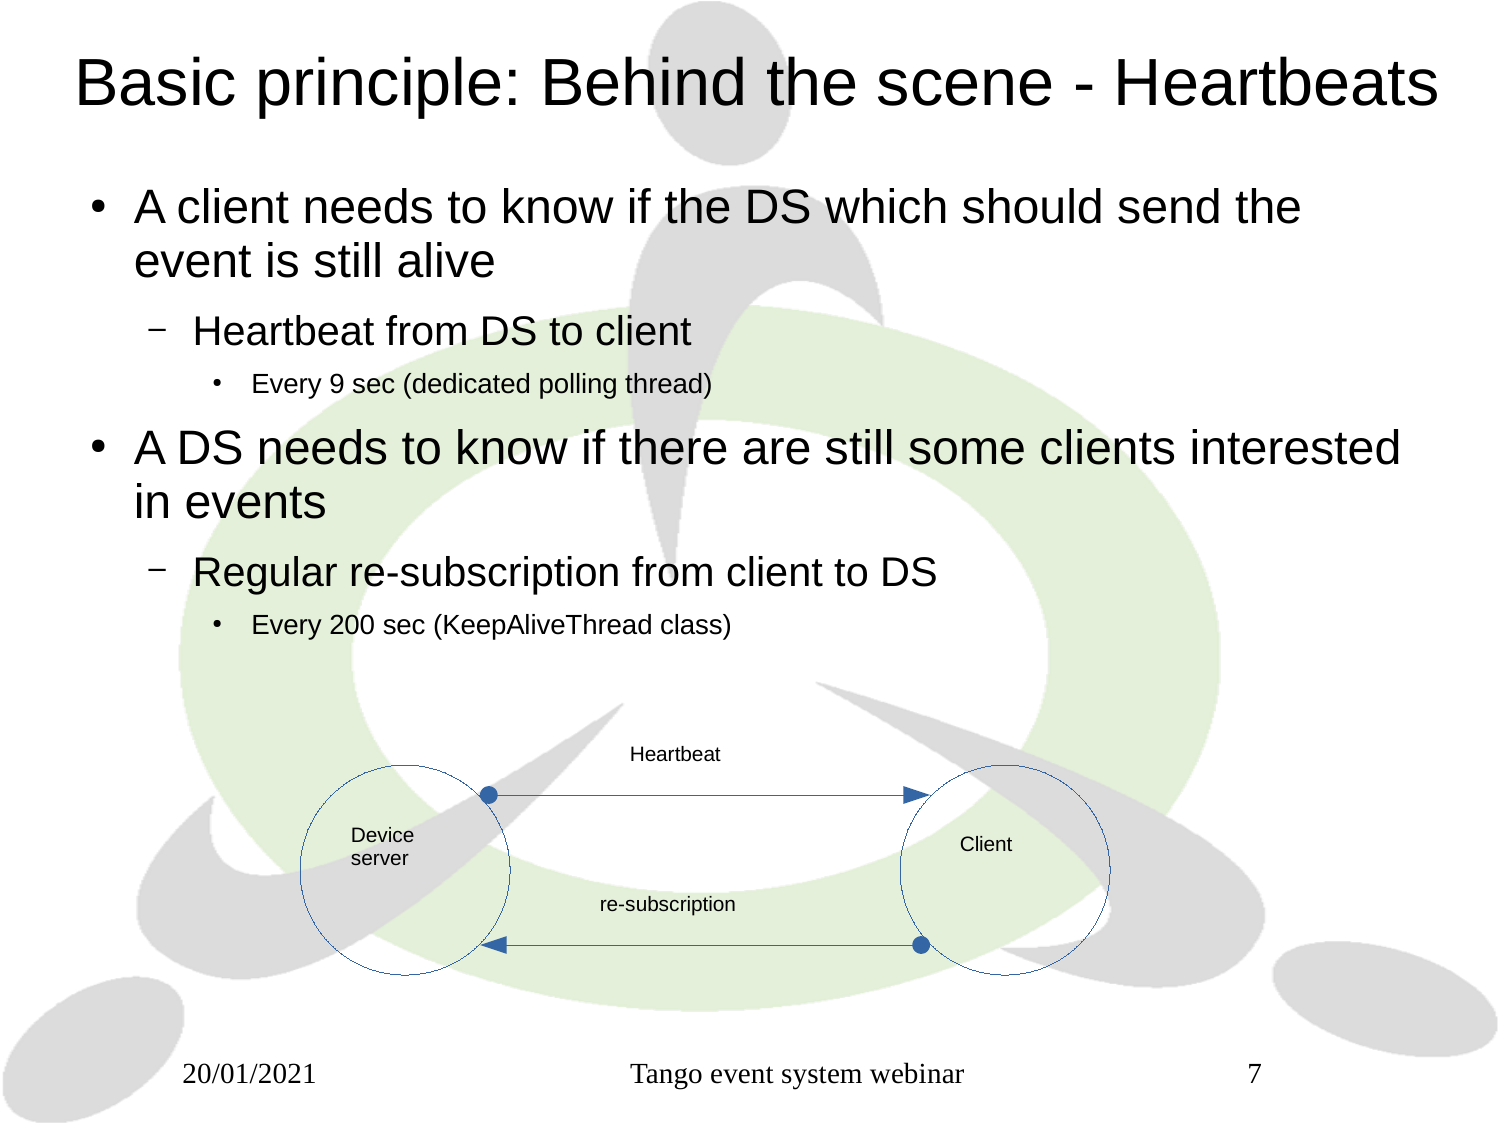

# Basic principle: Behind the scene - Heartbeats
A client needs to know if the DS which should send the event is still alive
Heartbeat from DS to client
Every 9 sec (dedicated polling thread)
A DS needs to know if there are still some clients interested in events
Regular re-subscription from client to DS
Every 200 sec (KeepAliveThread class)
Heartbeat
Device
server
Client
re-subscription
20/01/2021
Tango event system webinar
7